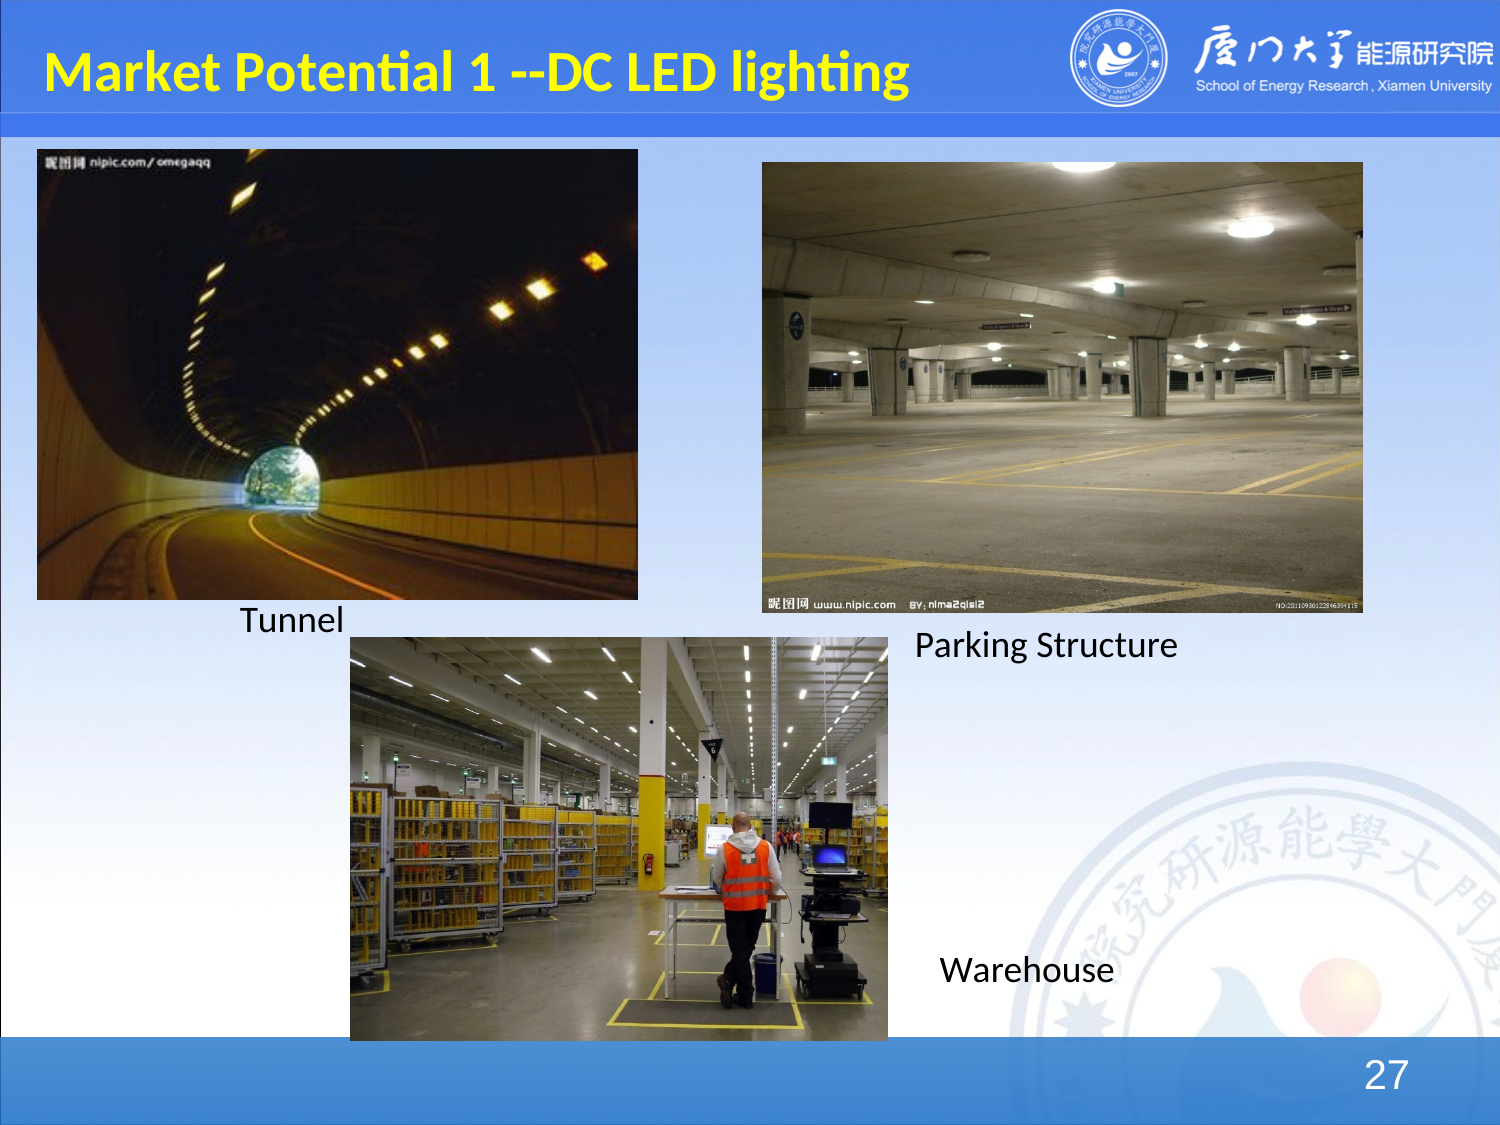

Market Potential 1 --DC LED lighting
Tunnel
Parking Structure
Warehouse